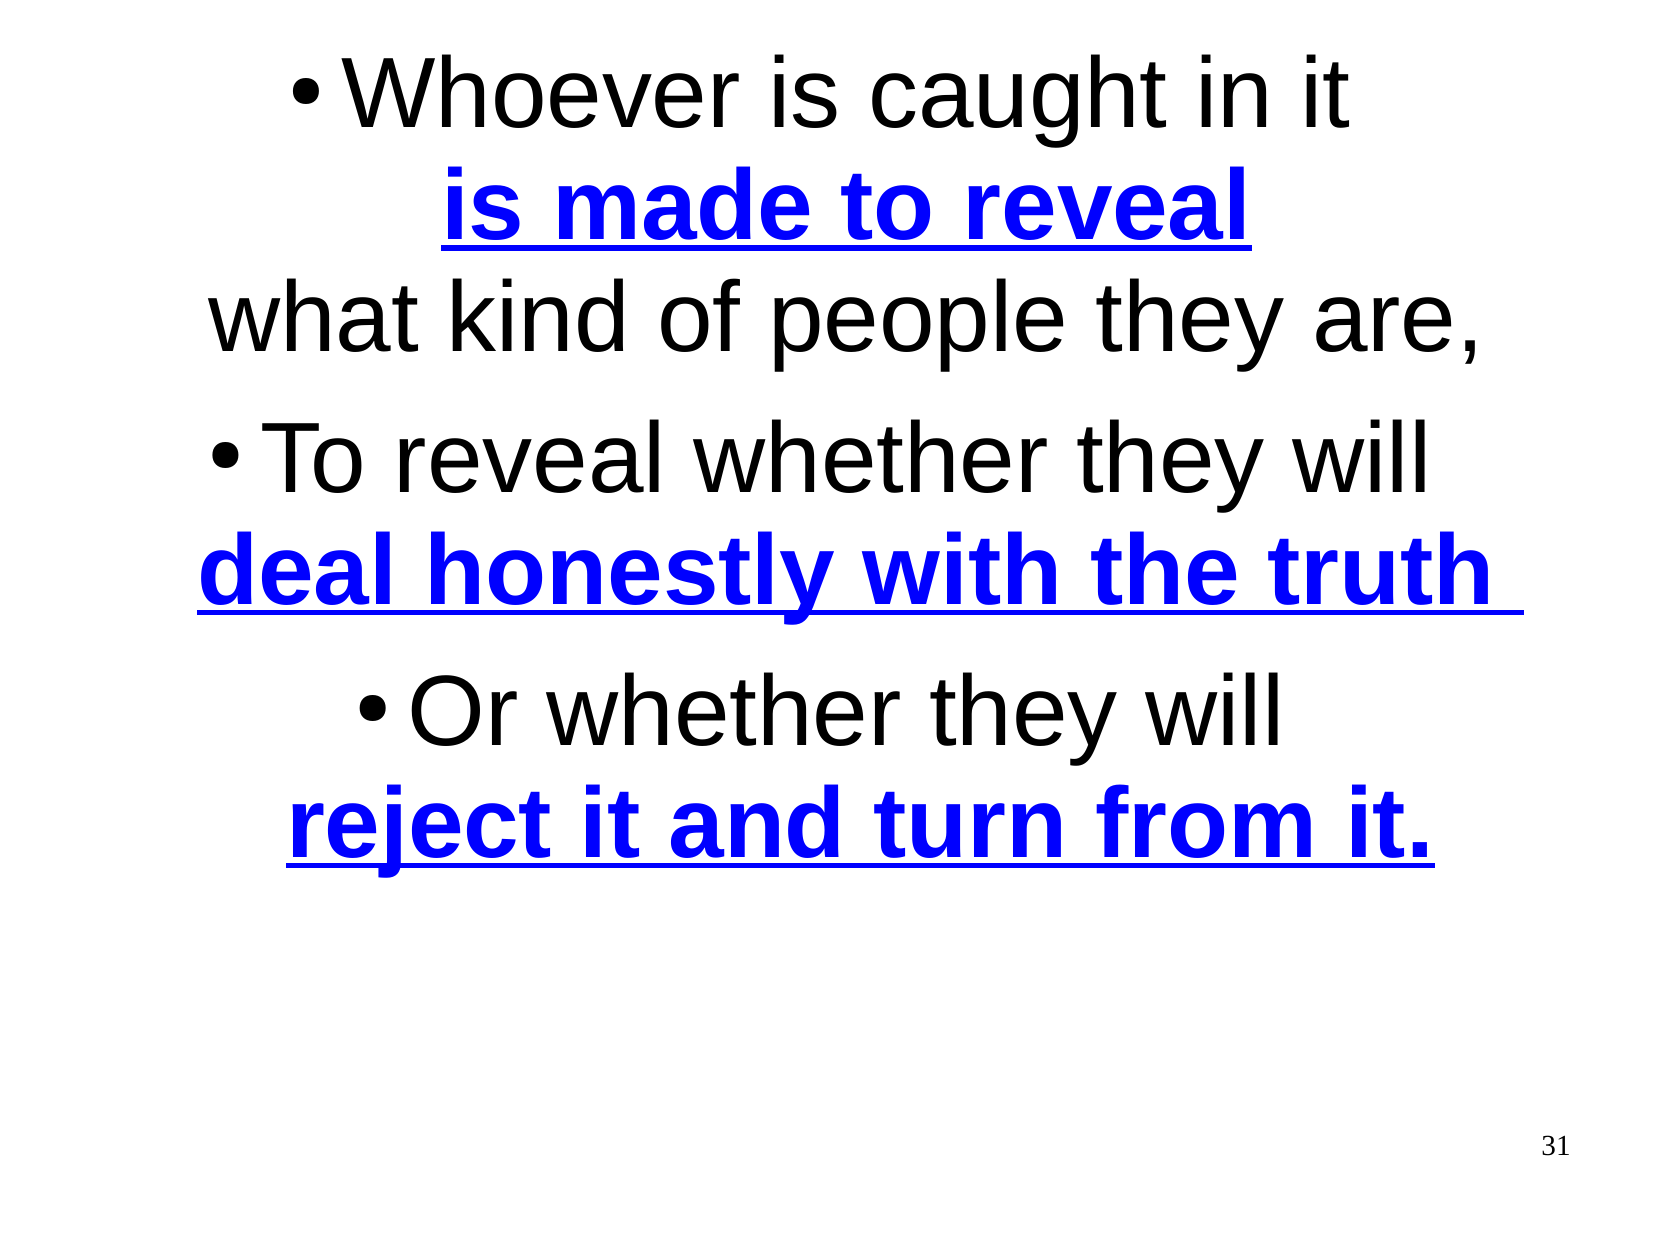

# Whoever is caught in it is made to reveal what kind of people they are,
To reveal whether they will
deal honestly with the truth
Or whether they will
reject it and turn from it.
31